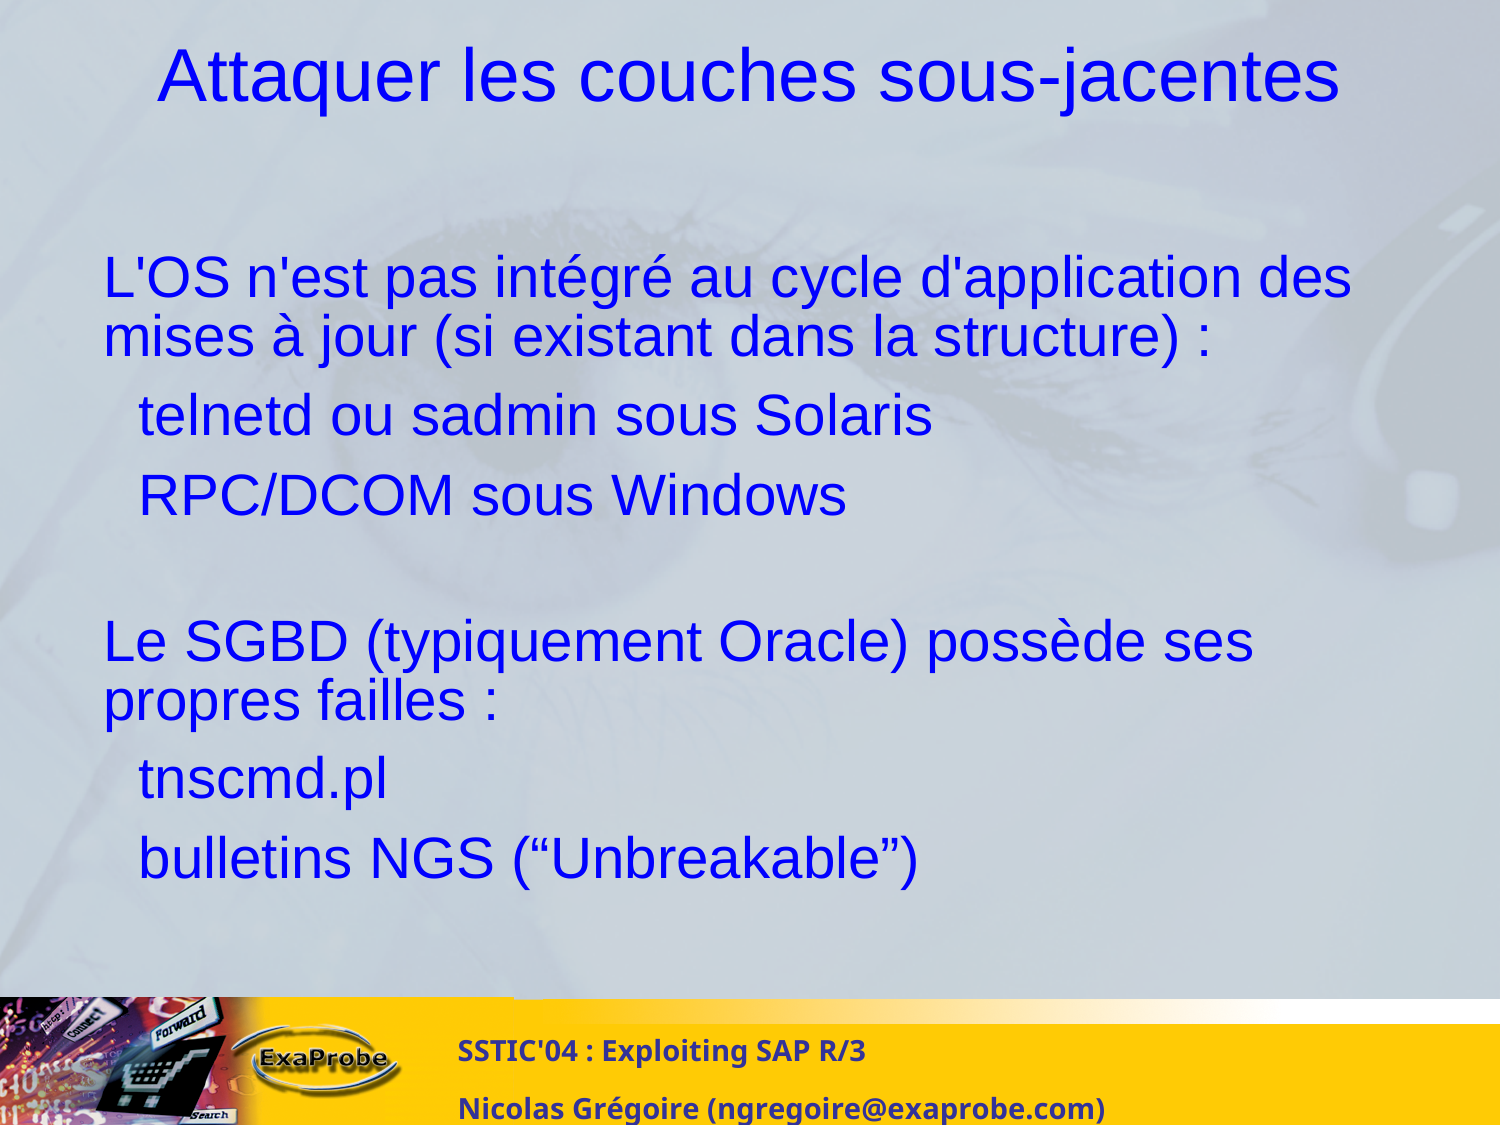

# Attaquer les couches sous-jacentes
L'OS n'est pas intégré au cycle d'application des mises à jour (si existant dans la structure) :
telnetd ou sadmin sous Solaris
RPC/DCOM sous Windows
Le SGBD (typiquement Oracle) possède ses propres failles :
tnscmd.pl
bulletins NGS (“Unbreakable”)